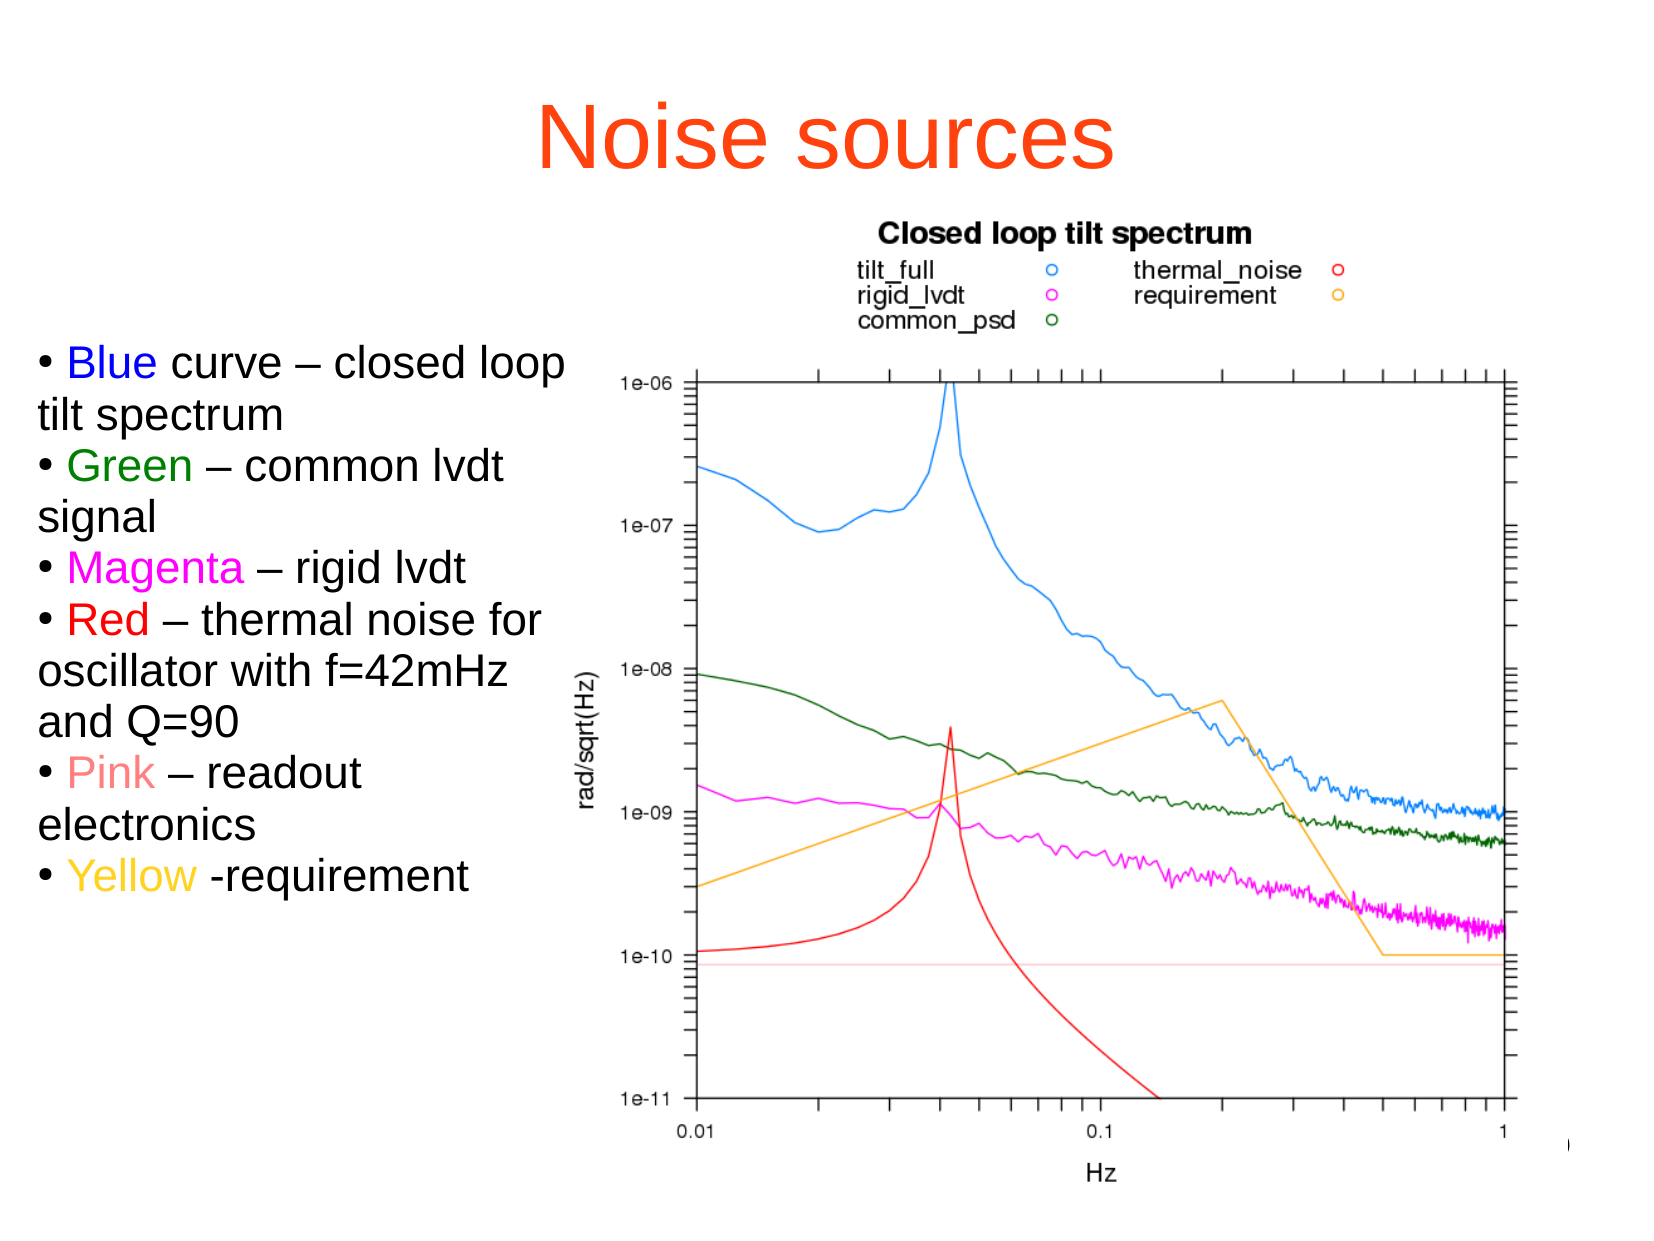

# Noise sources
 Blue curve – closed loop tilt spectrum
 Green – common lvdt signal
 Magenta – rigid lvdt
 Red – thermal noise for oscillator with f=42mHz and Q=90
 Pink – readout electronics
 Yellow -requirement
39